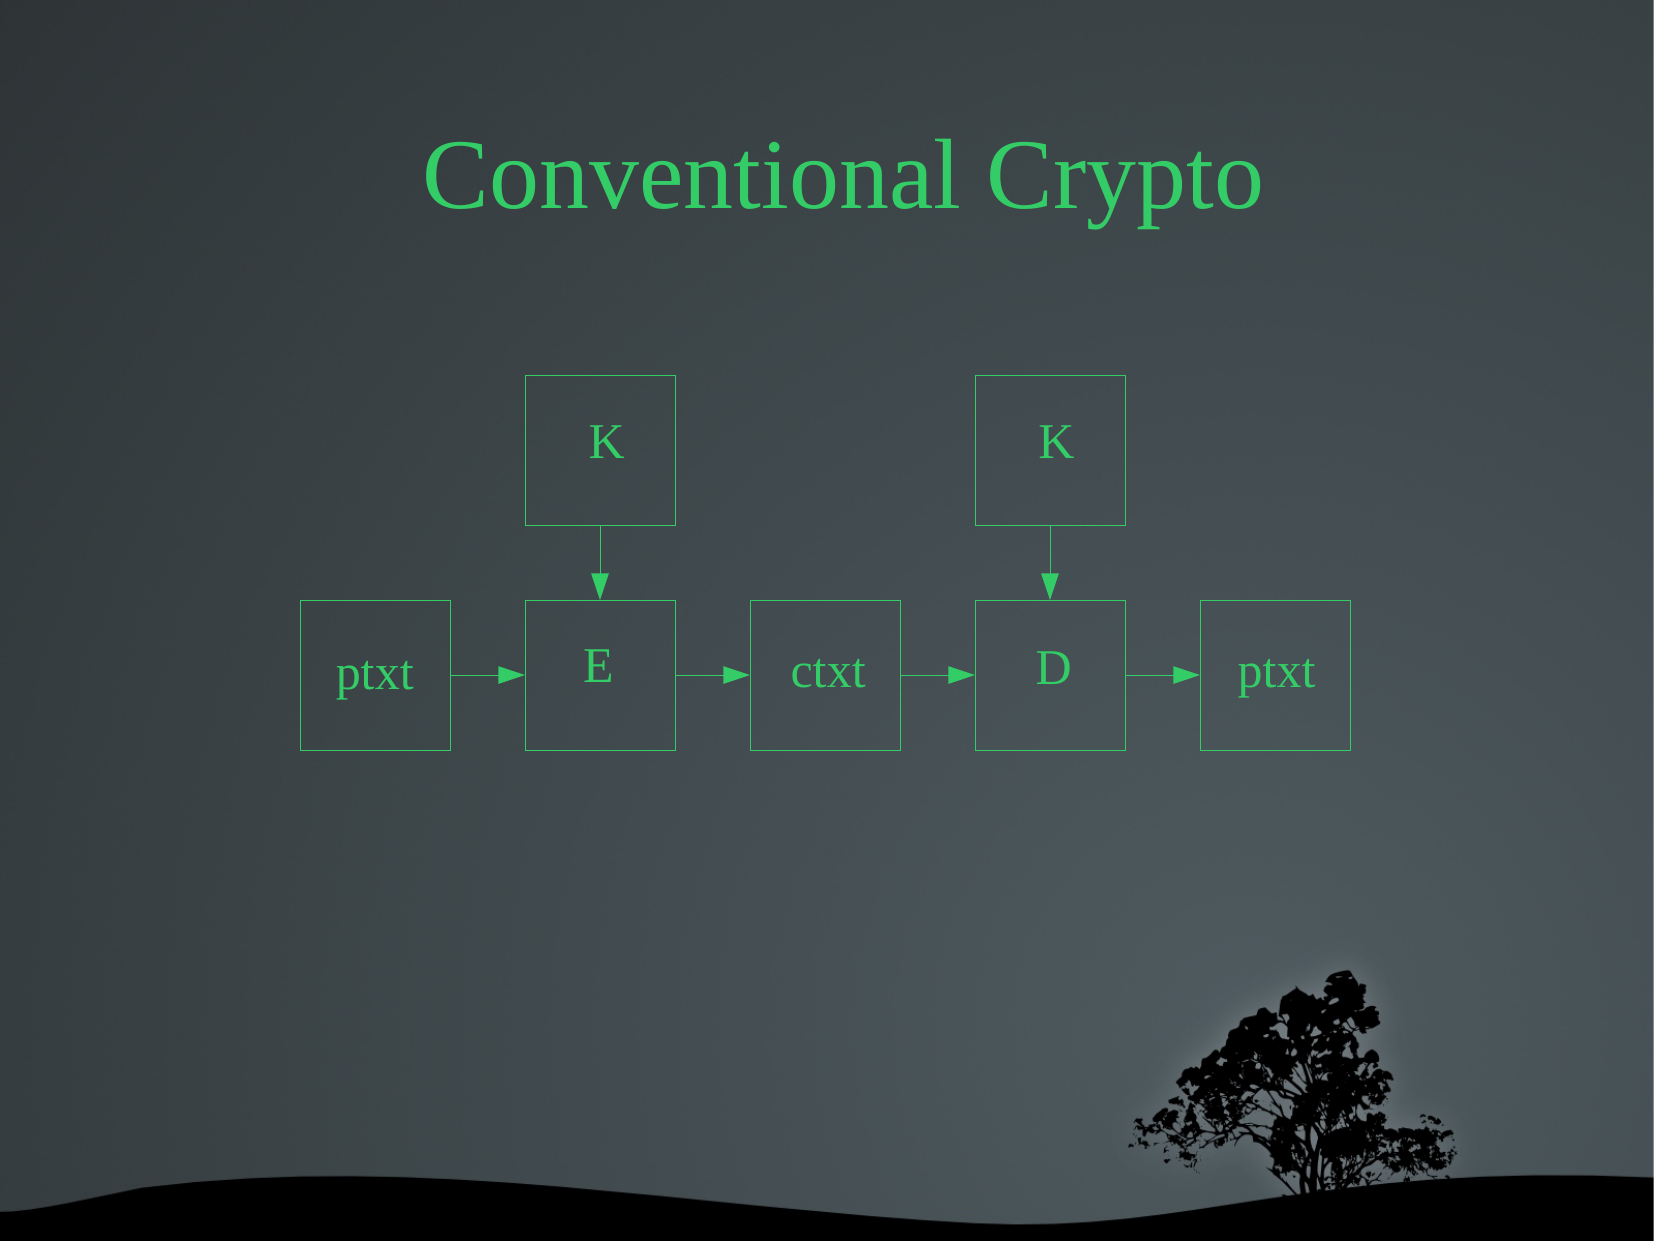

Conventional Crypto
K
K
E
D
ptxt
ctxt
ptxt